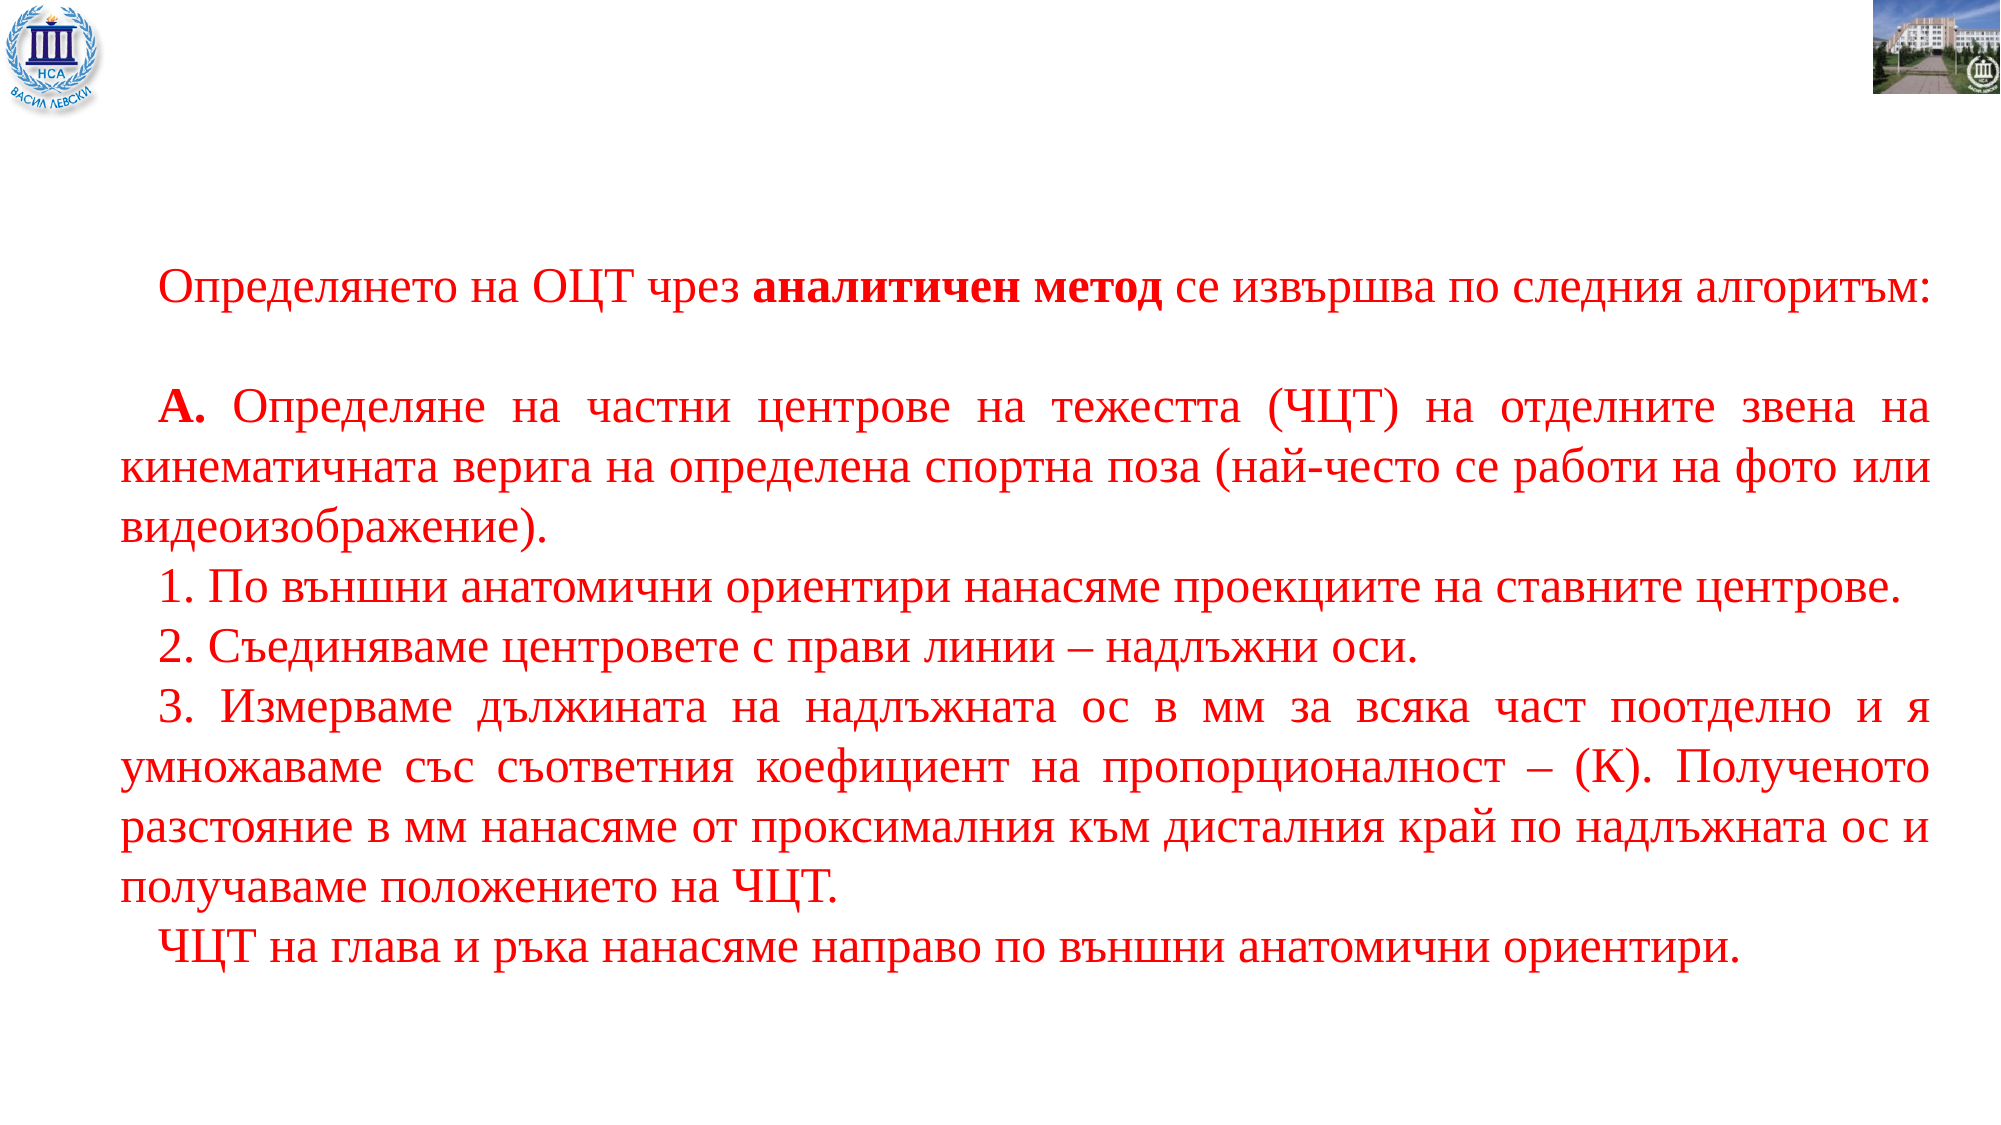

Определянето на ОЦТ чрез аналитичен метод се извършва по следния алгоритъм:
A. Определяне на частни центрове на тежестта (ЧЦТ) на отделните звена на кинематичната верига на определена спортна поза (най-често се работи на фото или видеоизображение).
1. По външни анатомични ориентири нанасяме проекциите на ставните центрове.
2. Съединяваме центровете с прави линии – надлъжни оси.
3. Измерваме дължината на надлъжната ос в мм за всяка част поотделно и я умножаваме със съответния коефициент на пропорционалност – (К). Полученото разстояние в мм нанасяме от проксималния към дисталния край по надлъжната ос и получаваме положението на ЧЦТ.
ЧЦТ на глава и ръка нанасяме направо по външни анатомични ориентири.